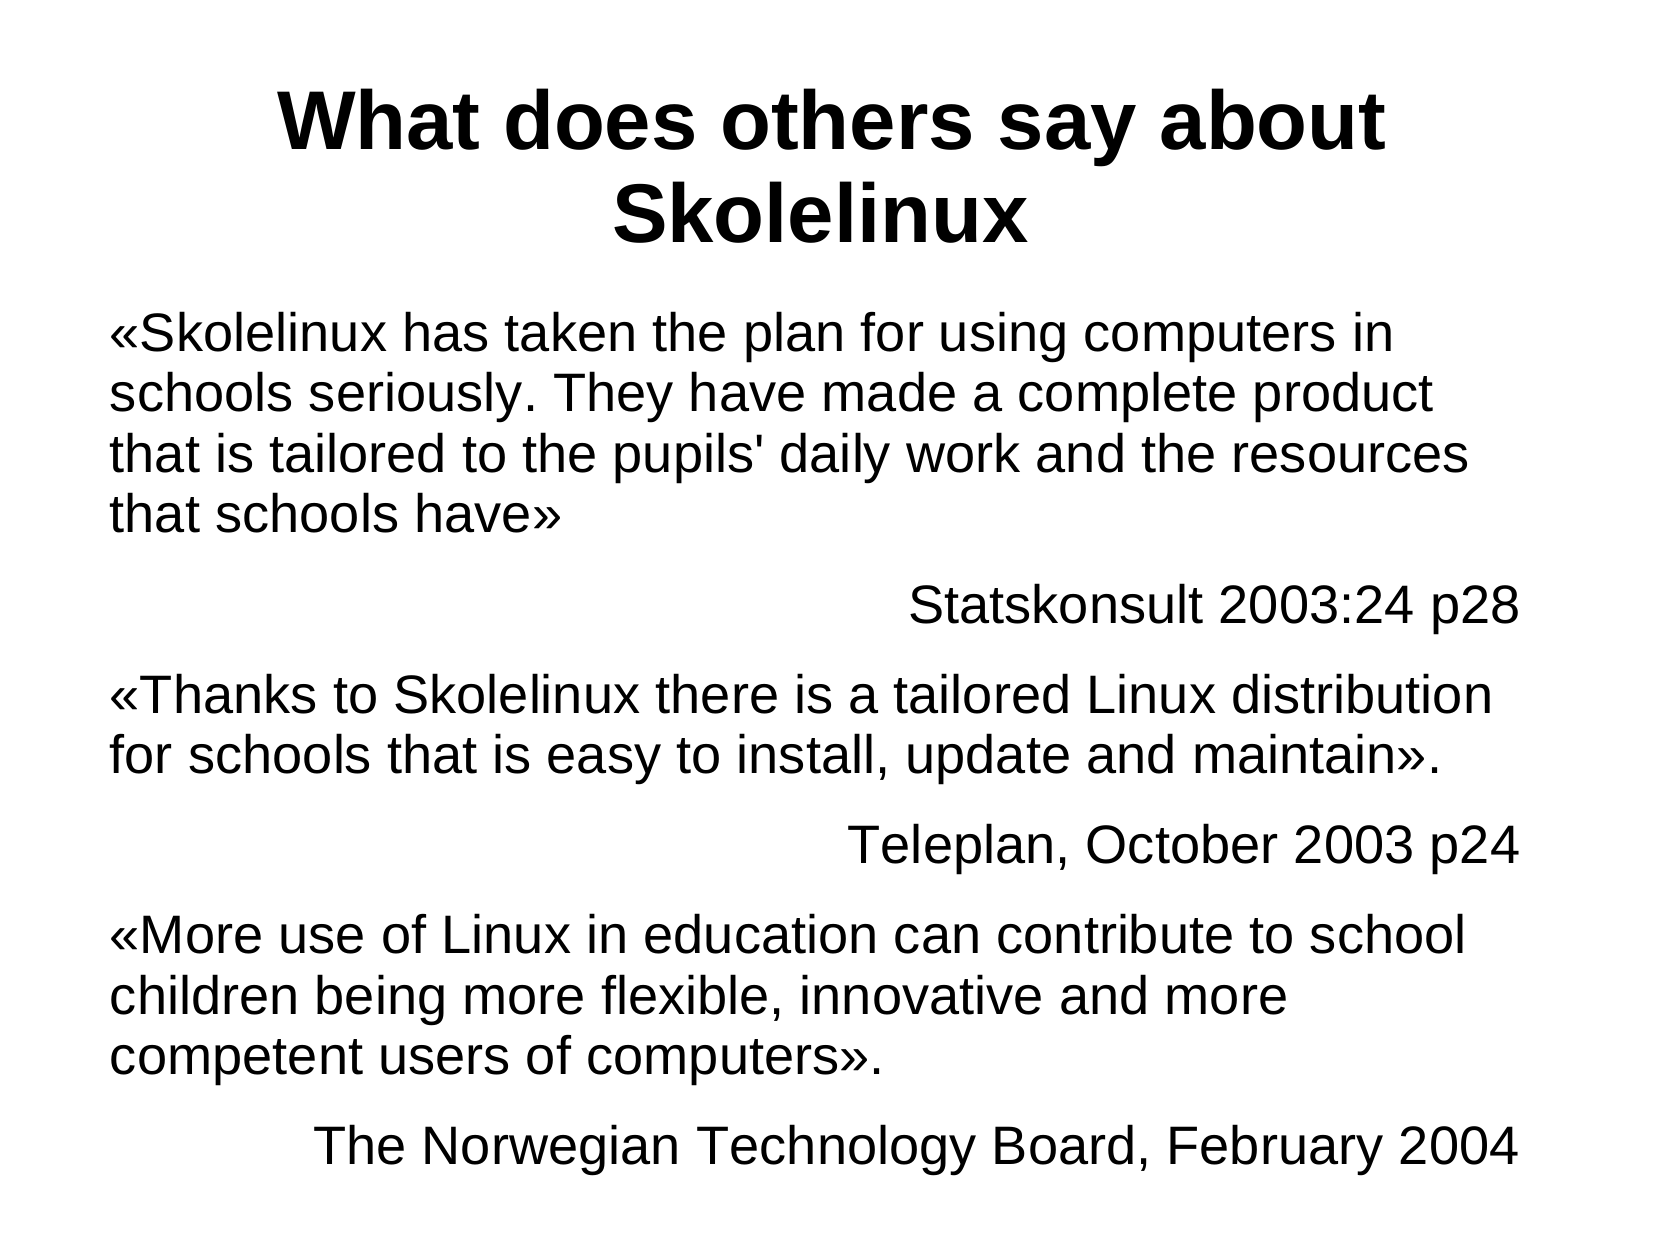

What does others say about Skolelinux
# «Skolelinux has taken the plan for using computers in schools seriously. They have made a complete product that is tailored to the pupils' daily work and the resources that schools have»
Statskonsult 2003:24 p28
«Thanks to Skolelinux there is a tailored Linux distribution for schools that is easy to install, update and maintain».
Teleplan, October 2003 p24
«More use of Linux in education can contribute to school children being more flexible, innovative and more competent users of computers».
The Norwegian Technology Board, February 2004